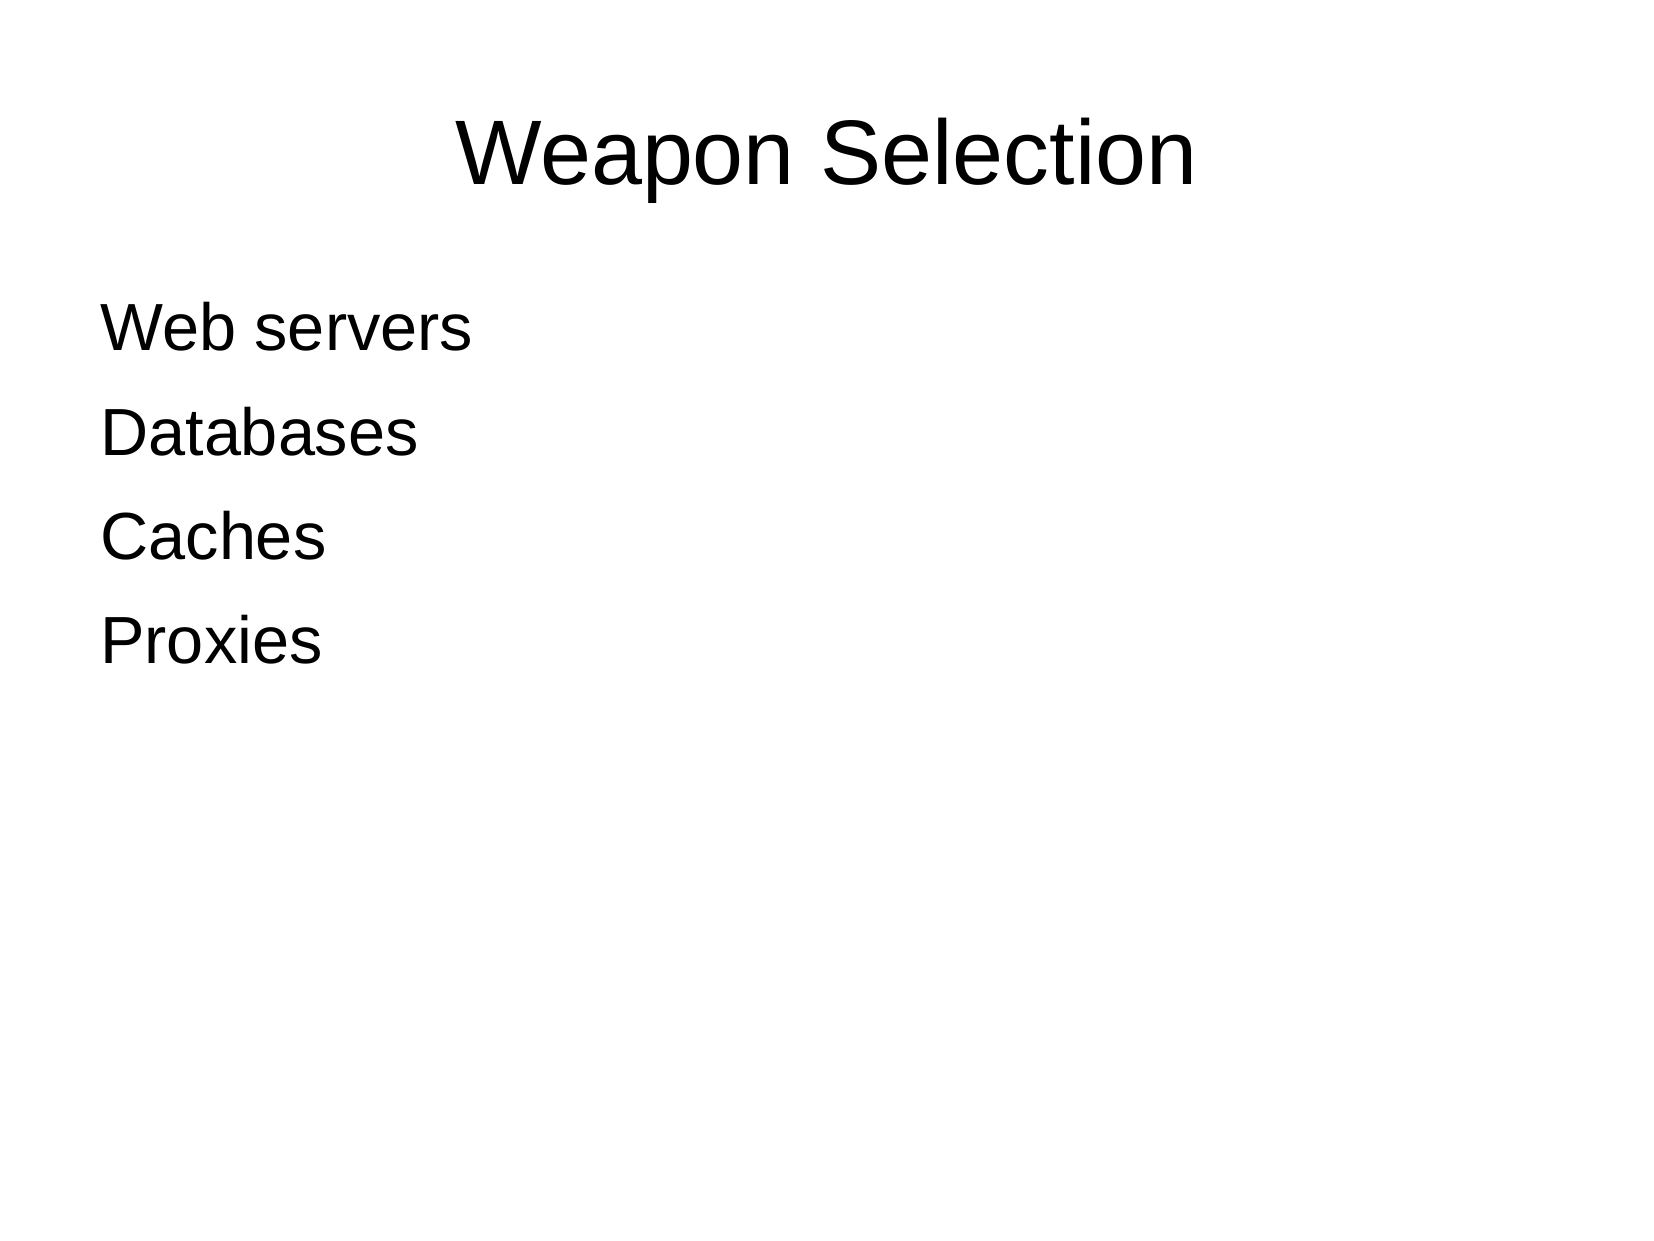

# Weapon Selection
Web servers
Databases
Caches
Proxies